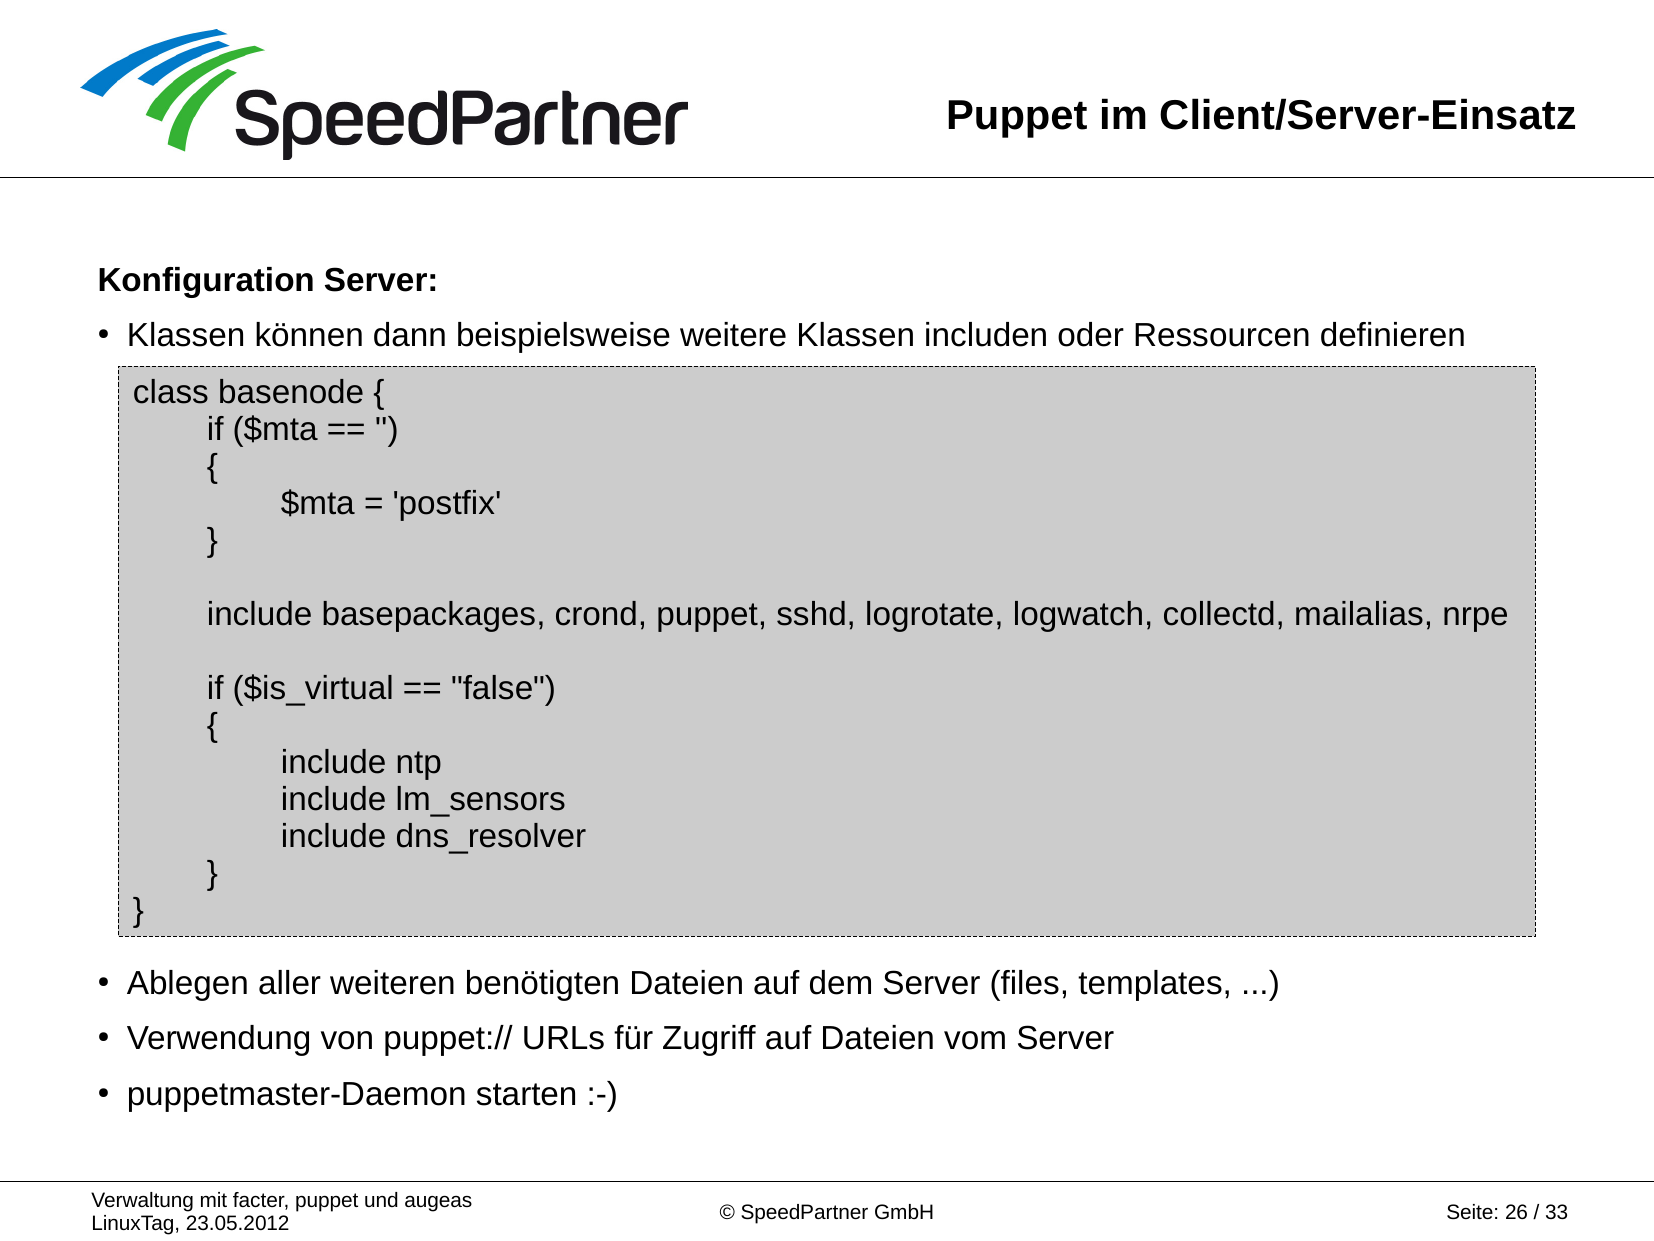

# Puppet im Client/Server-Einsatz
Konfiguration Server:
Klassen können dann beispielsweise weitere Klassen includen oder Ressourcen definieren
Ablegen aller weiteren benötigten Dateien auf dem Server (files, templates, ...)
Verwendung von puppet:// URLs für Zugriff auf Dateien vom Server
puppetmaster-Daemon starten :-)
class basenode {
 if ($mta == '')
 {
 $mta = 'postfix'
 }
 include basepackages, crond, puppet, sshd, logrotate, logwatch, collectd, mailalias, nrpe
 if ($is_virtual == "false")
 {
 include ntp
 include lm_sensors
 include dns_resolver
 }
}